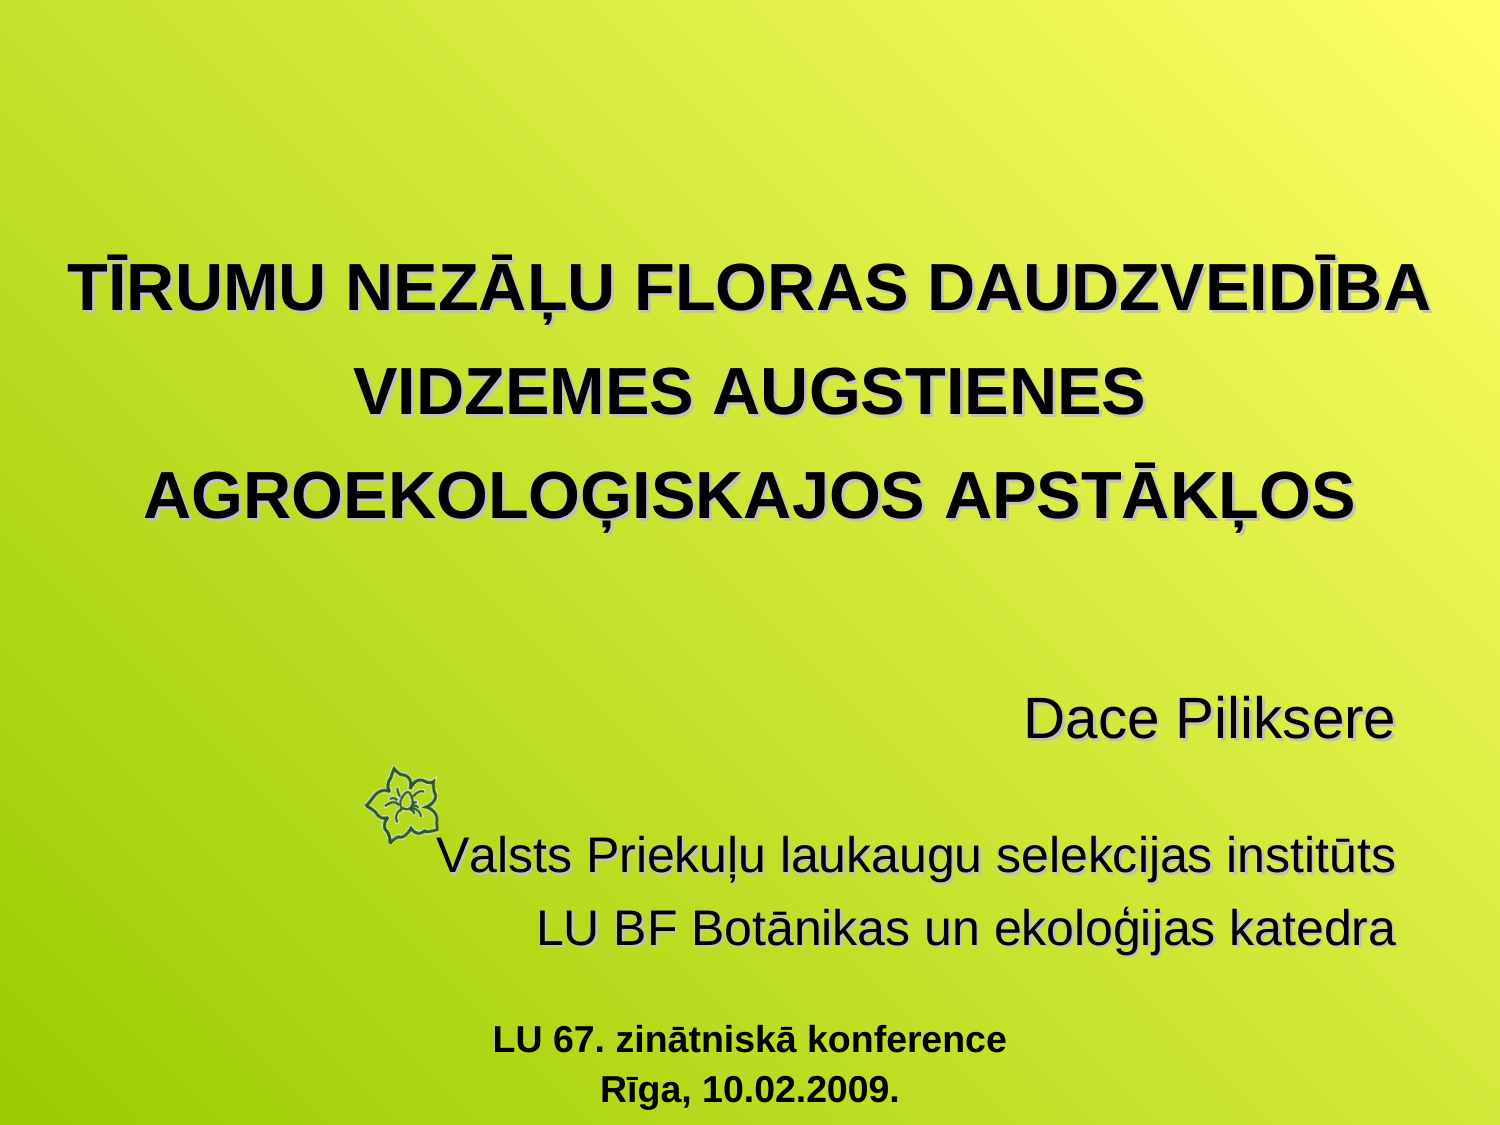

# TĪRUMU NEZĀĻU FLORAS DAUDZVEIDĪBA VIDZEMES AUGSTIENES AGROEKOLOĢISKAJOS APSTĀKĻOS
Dace Piliksere
Valsts Priekuļu laukaugu selekcijas institūts
LU BF Botānikas un ekoloģijas katedra
LU 67. zinātniskā konference
Rīga, 10.02.2009.